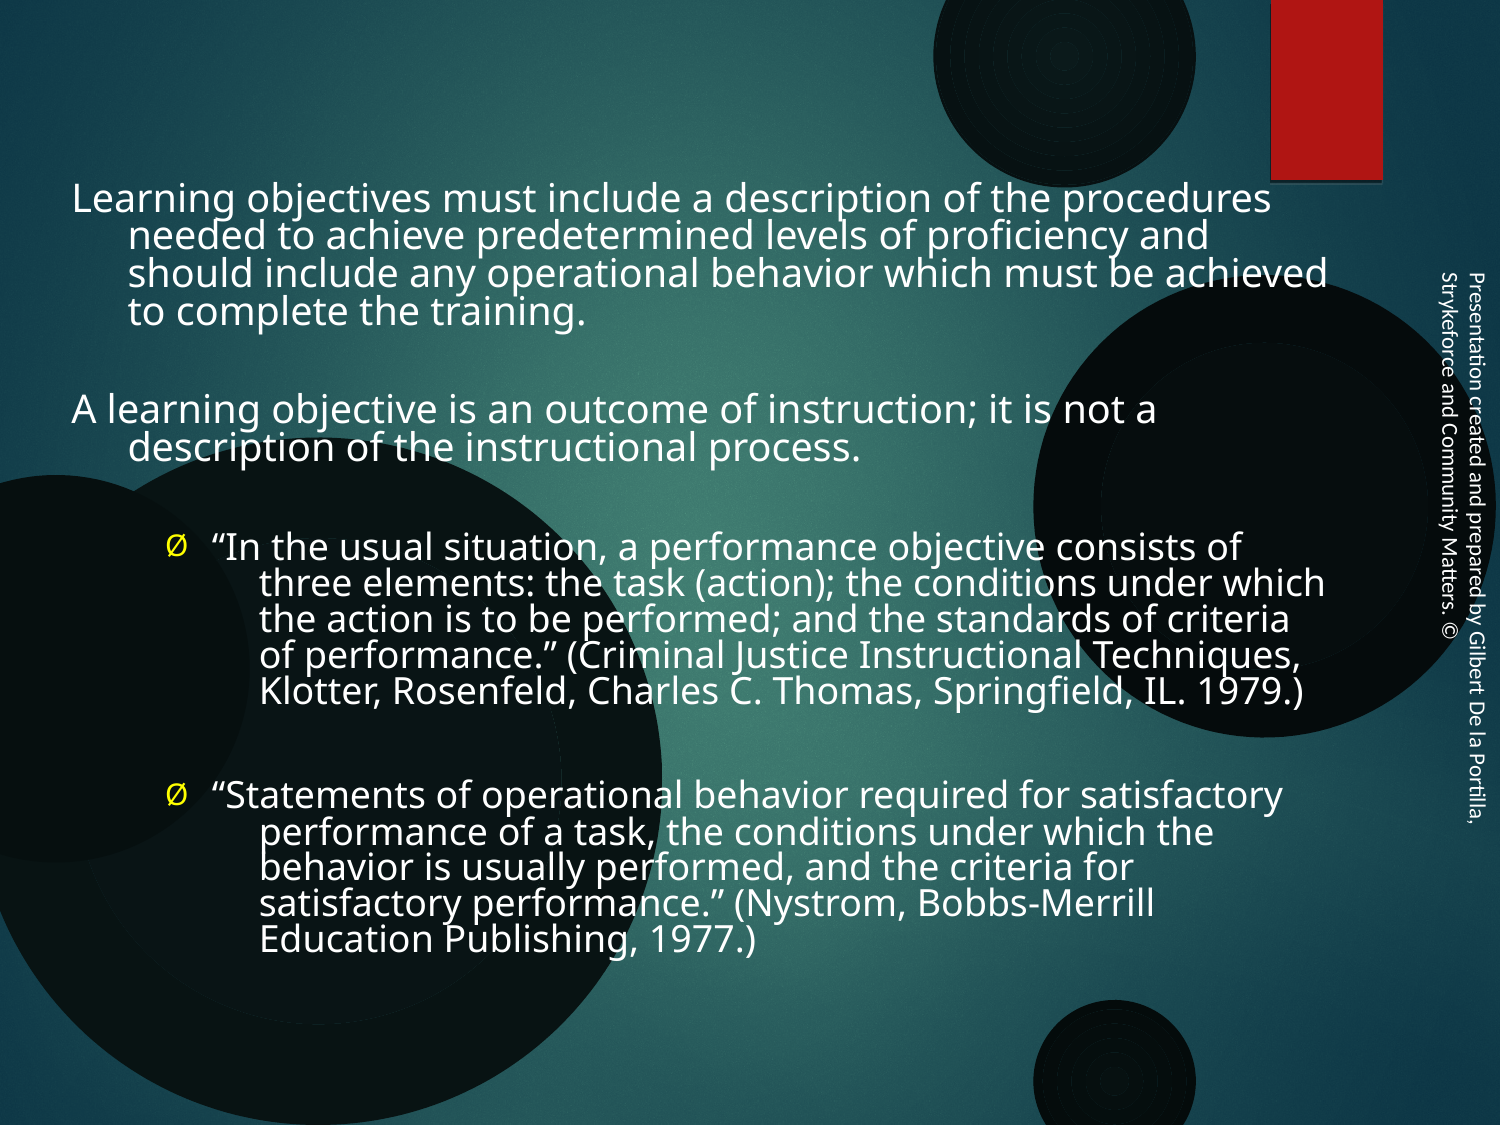

# Learning objectives must include a description of the procedures needed to achieve predetermined levels of proficiency and should include any operational behavior which must be achieved to complete the training.
A learning objective is an outcome of instruction; it is not a description of the instructional process.
“In the usual situation, a performance objective consists of three elements: the task (action); the conditions under which the action is to be performed; and the standards of criteria of performance.” (Criminal Justice Instructional Techniques, Klotter, Rosenfeld, Charles C. Thomas, Springfield, IL. 1979.)
“Statements of operational behavior required for satisfactory performance of a task, the conditions under which the behavior is usually performed, and the criteria for satisfactory performance.” (Nystrom, Bobbs-Merrill Education Publishing, 1977.)
Presentation created and prepared by Gilbert De la Portilla, Strykeforce and Community Matters. ©